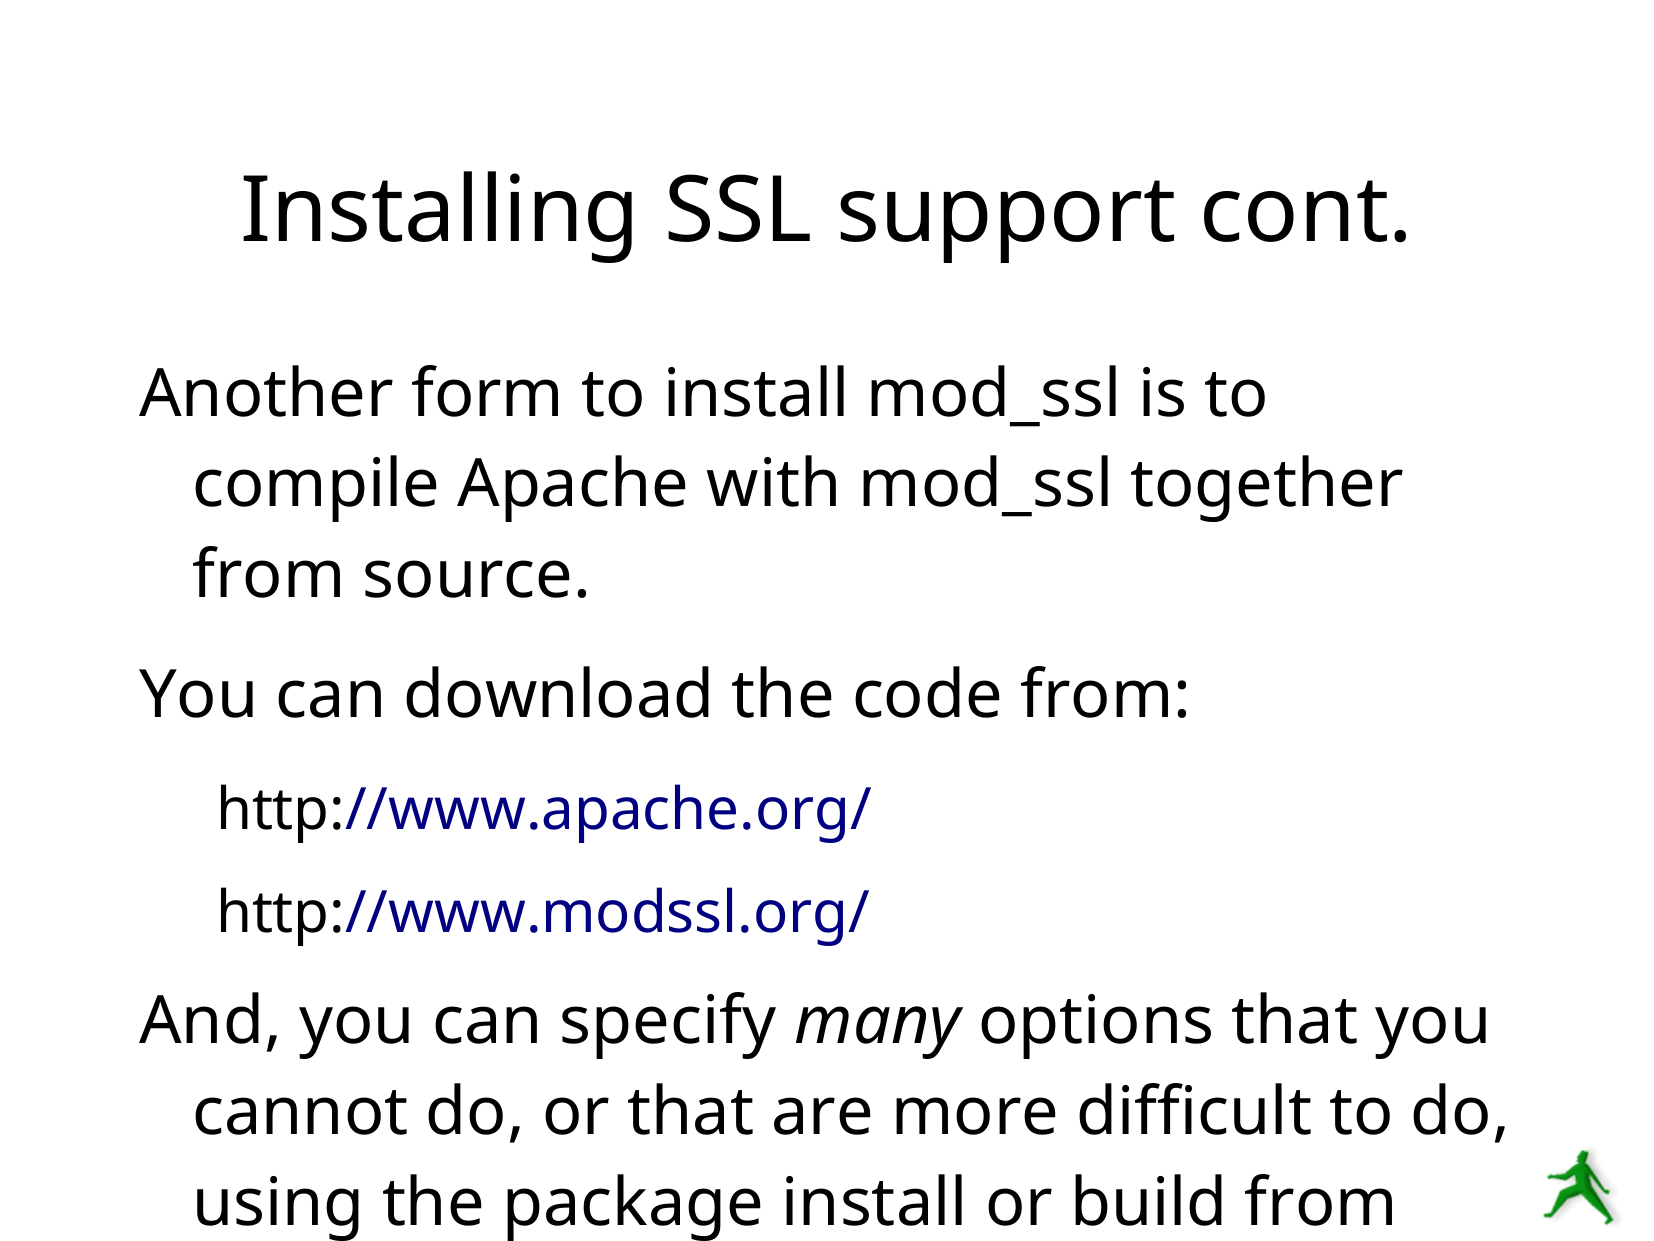

# Installing SSL support cont.
Another form to install mod_ssl is to compile Apache with mod_ssl together from source.
You can download the code from:
http://www.apache.org/
http://www.modssl.org/
And, you can specify many options that you cannot do, or that are more difficult to do, using the package install or build from port methods.